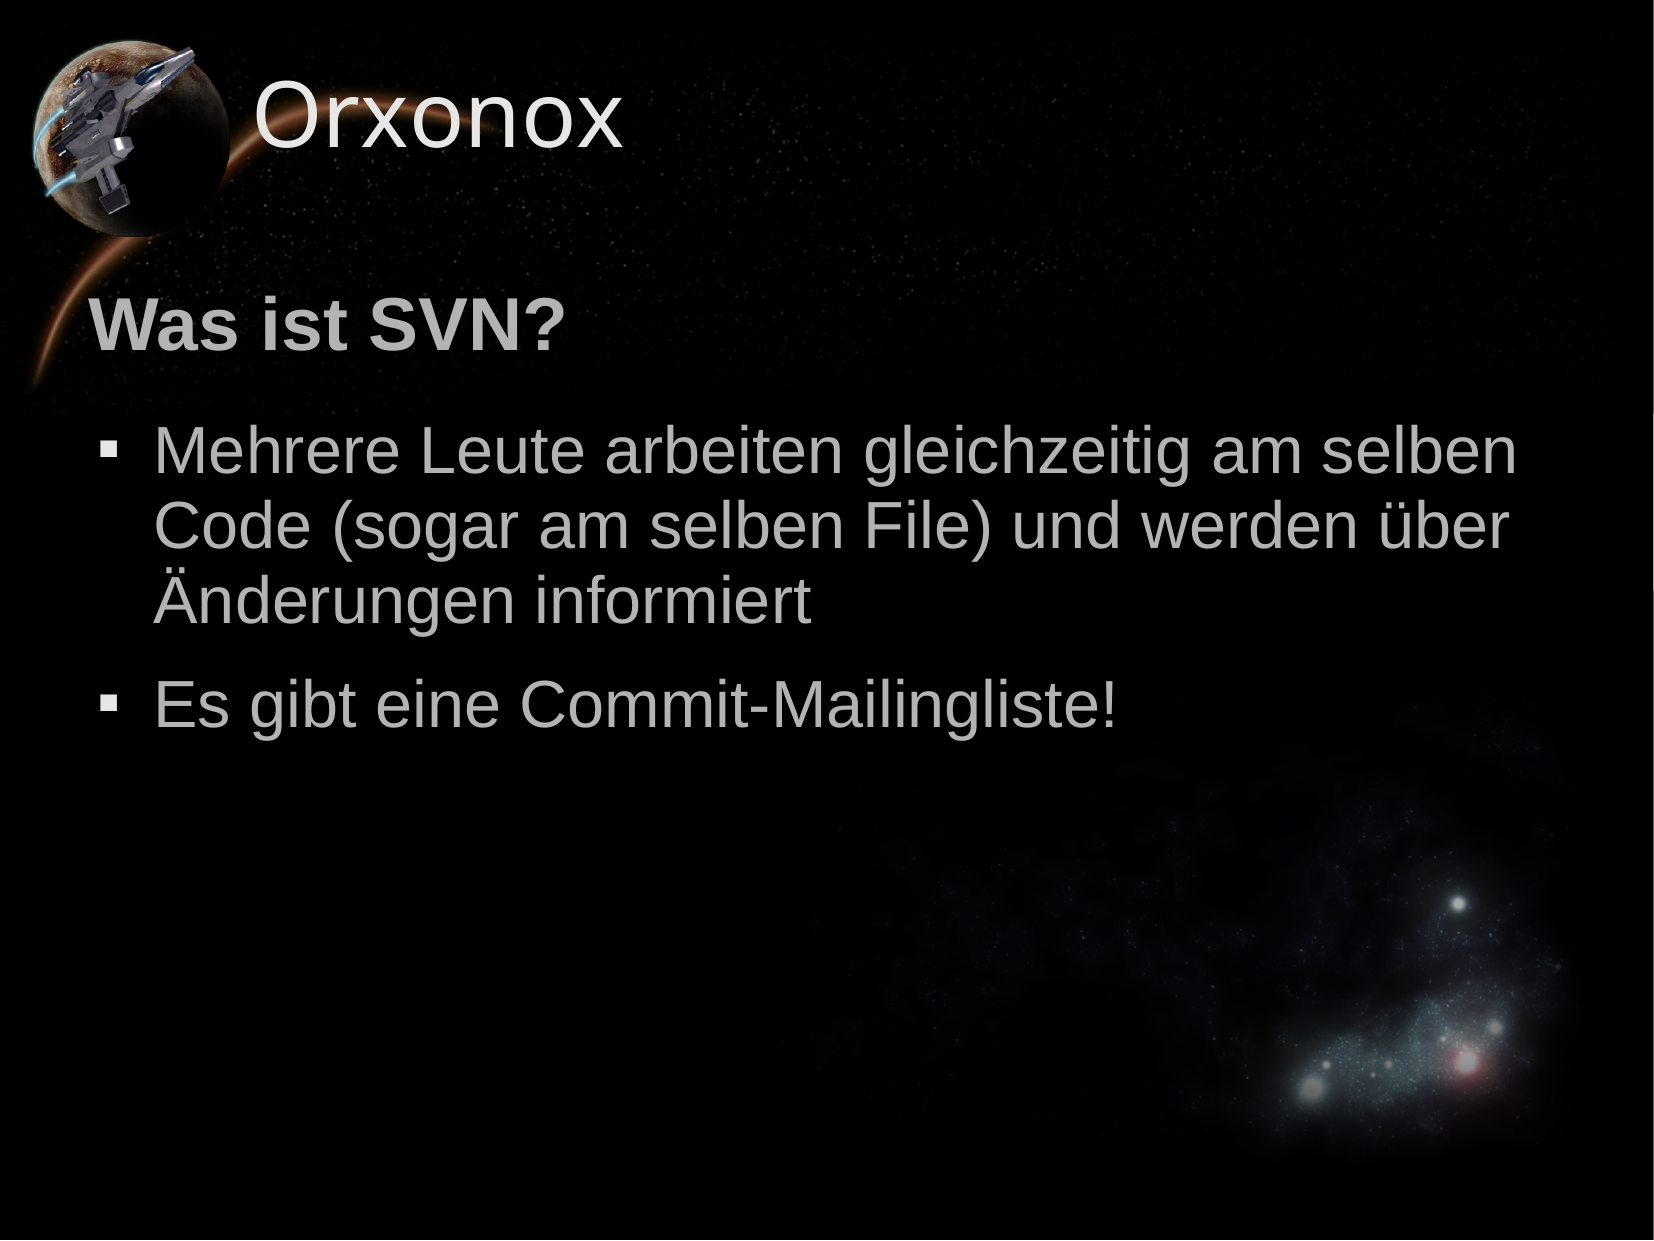

# Was ist SVN?
Mehrere Leute arbeiten gleichzeitig am selben Code (sogar am selben File) und werden über Änderungen informiert
Es gibt eine Commit-Mailingliste!